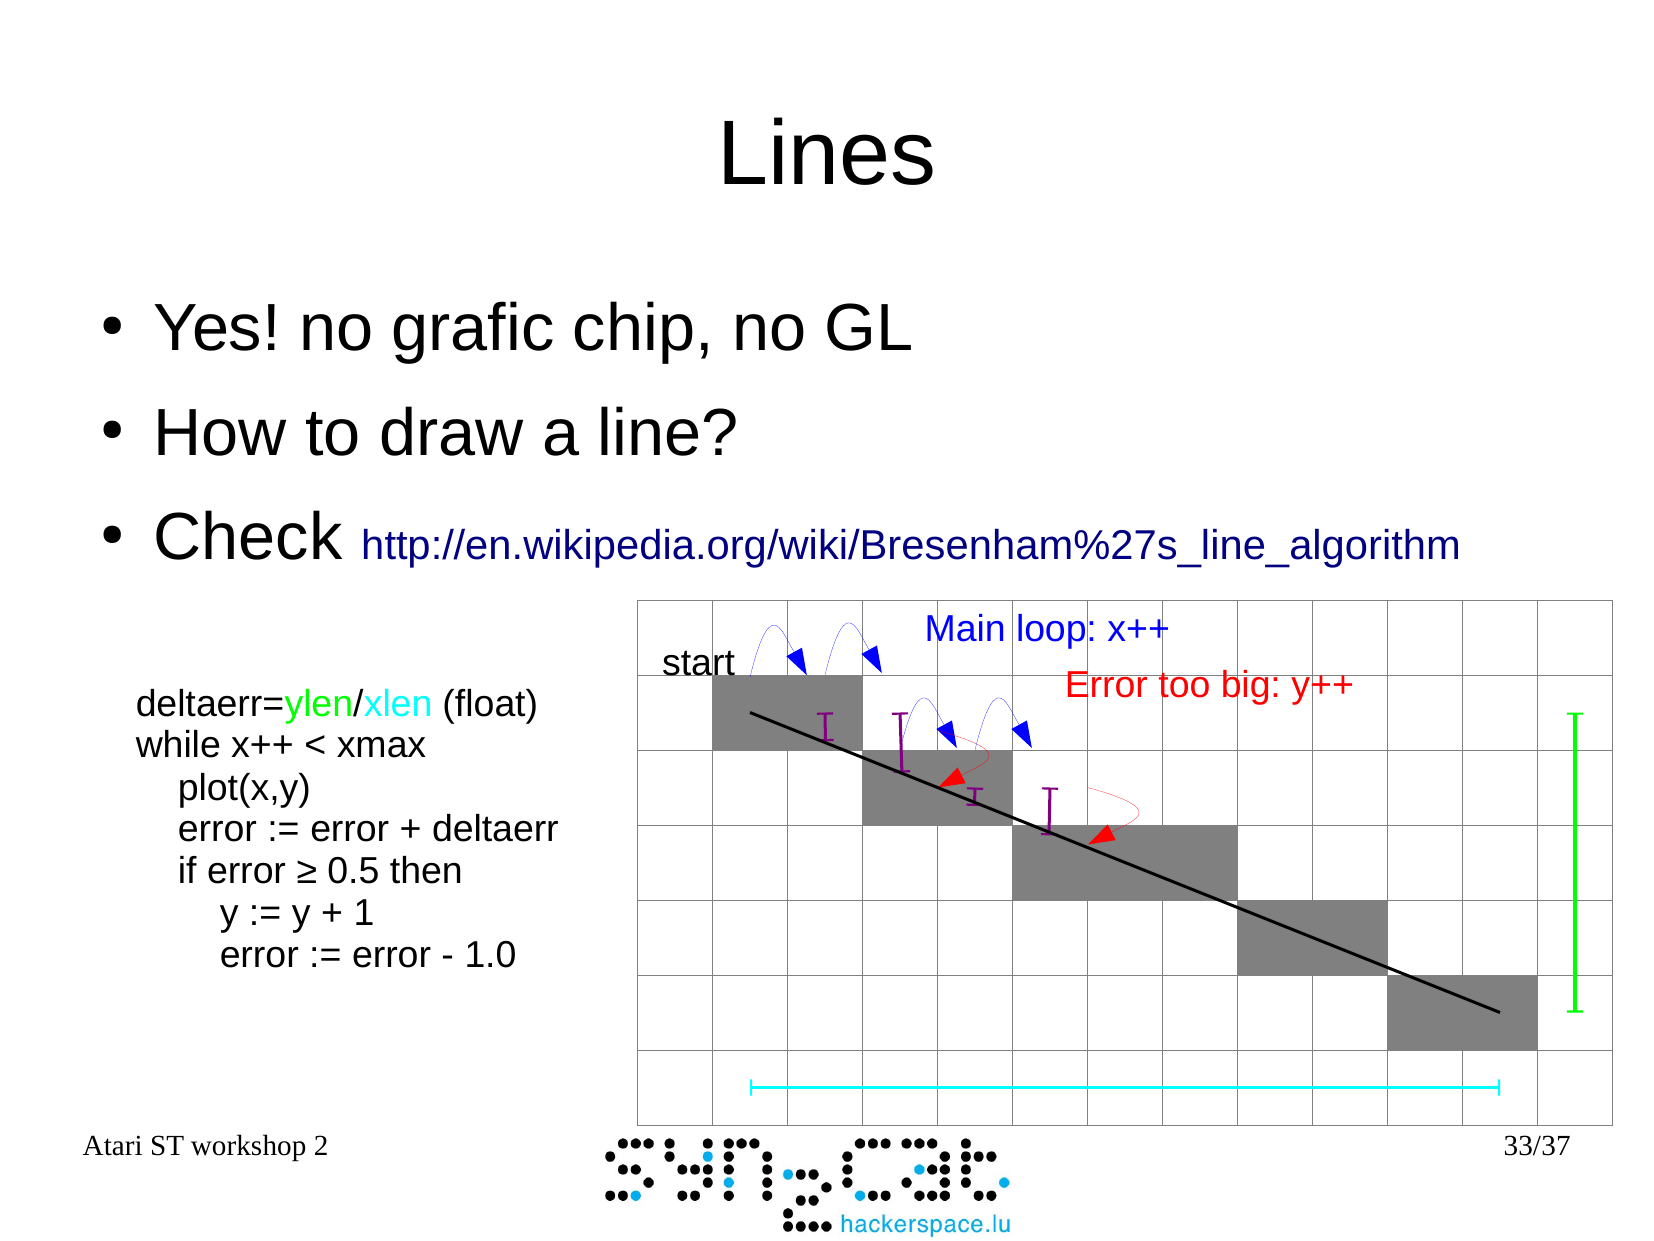

# Lines
Yes! no grafic chip, no GL
How to draw a line?
Check http://en.wikipedia.org/wiki/Bresenham%27s_line_algorithm
Main loop: x++
start
Error too big: y++
 deltaerr=ylen/xlen (float)
 while x++ < xmax
 plot(x,y)
 error := error + deltaerr
 if error ≥ 0.5 then
 y := y + 1
 error := error - 1.0
33